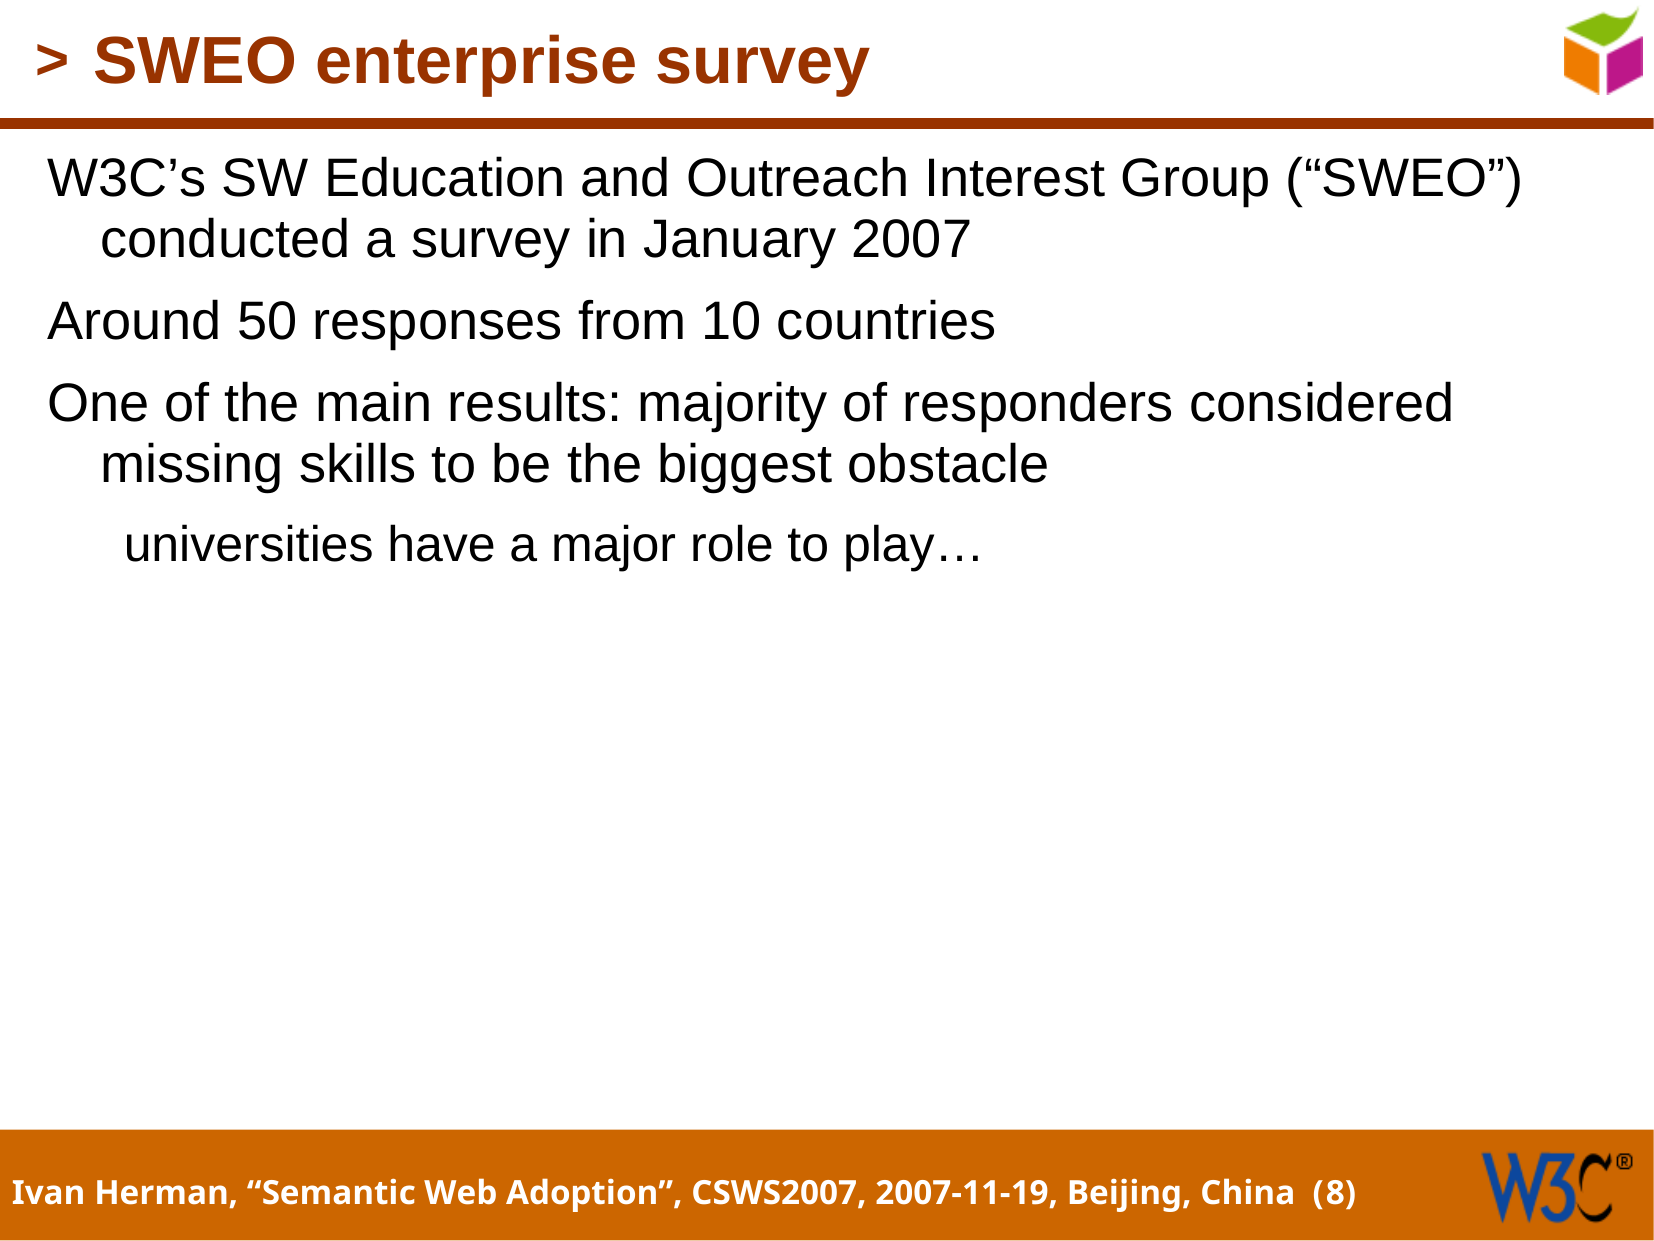

# SWEO enterprise survey
W3C’s SW Education and Outreach Interest Group (“SWEO”) conducted a survey in January 2007
Around 50 responses from 10 countries
One of the main results: majority of responders considered missing skills to be the biggest obstacle
universities have a major role to play…